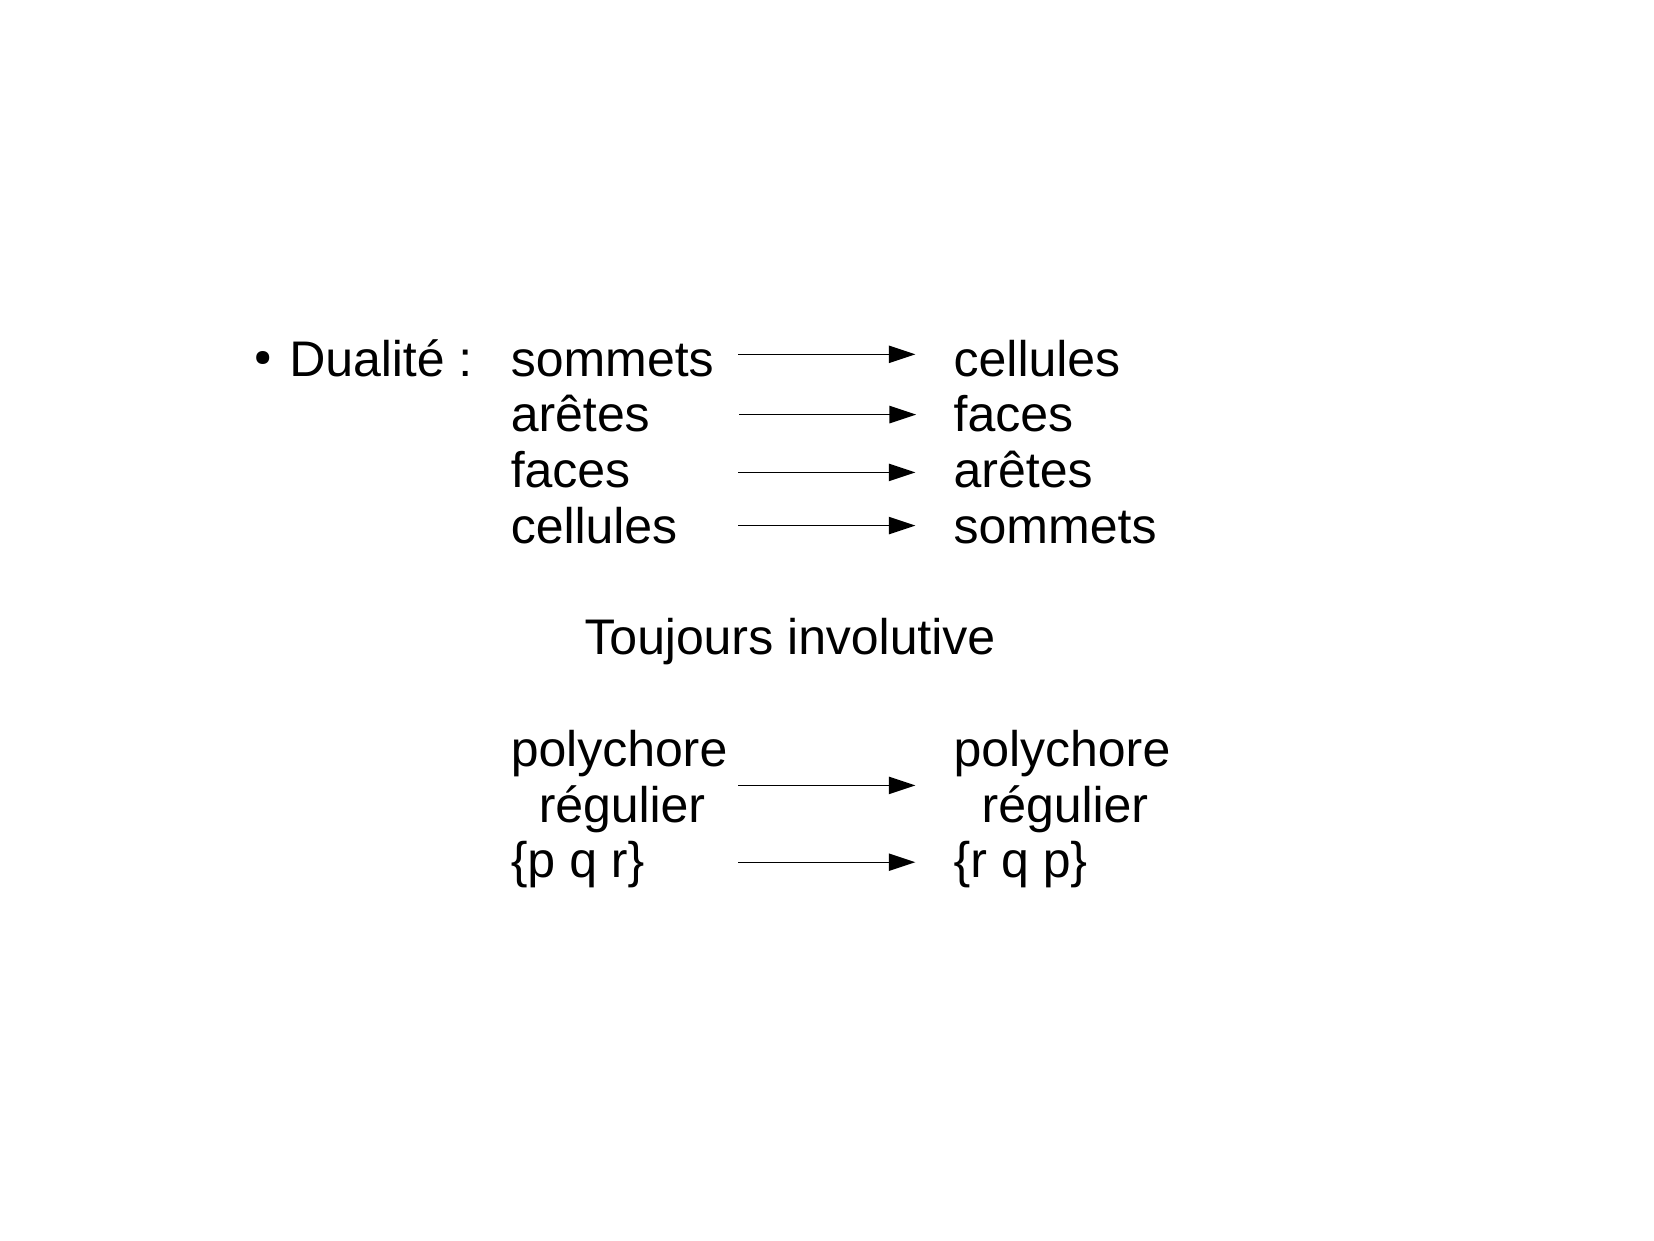

# Dualité :	sommets				cellules
			arêtes					faces
			faces					arêtes
			cellules				sommets
				Toujours involutive
			polychore				polychore
			 régulier				 régulier
			{p q r}					{r q p}